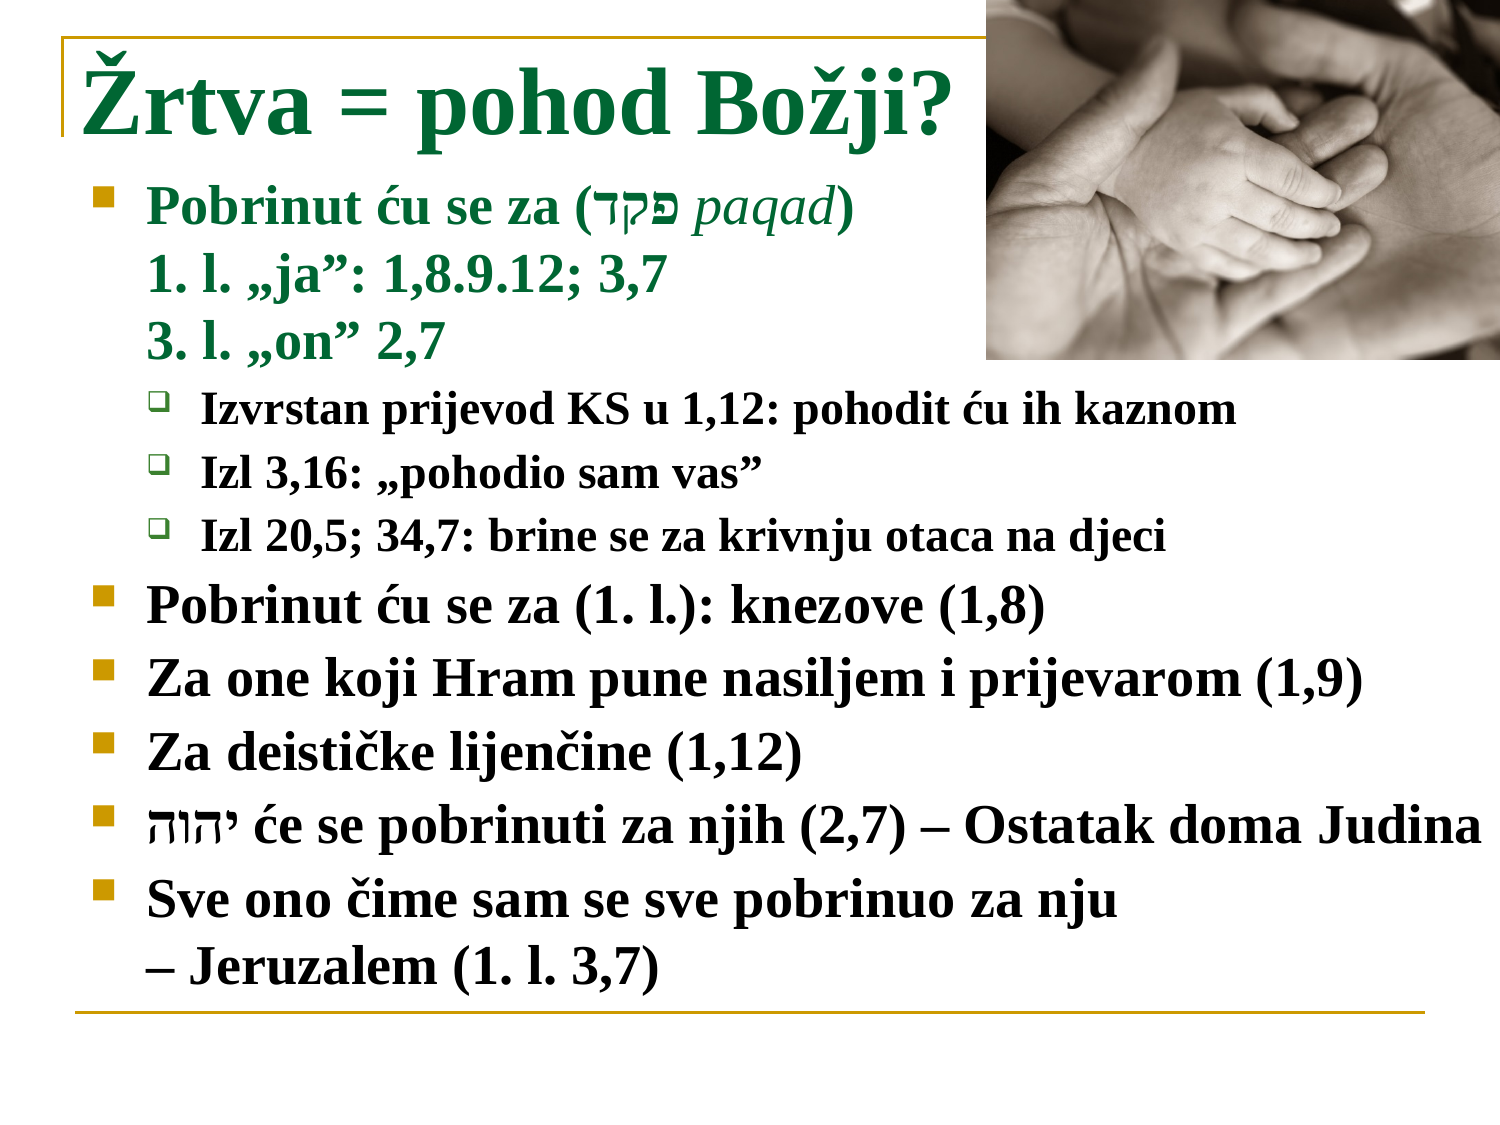

# Žrtva = pohod Božji?
Pobrinut ću se za (פקד paqad)
1. l. „ja”: 1,8.9.12; 3,7
3. l. „on” 2,7
Izvrstan prijevod KS u 1,12: pohodit ću ih kaznom
Izl 3,16: „pohodio sam vas”
Izl 20,5; 34,7: brine se za krivnju otaca na djeci
Pobrinut ću se za (1. l.): knezove (1,8)
Za one koji Hram pune nasiljem i prijevarom (1,9)
Za deističke lijenčine (1,12)
יהוה će se pobrinuti za njih (2,7) – Ostatak doma Judina
Sve ono čime sam se sve pobrinuo za nju
– Jeruzalem (1. l. 3,7)